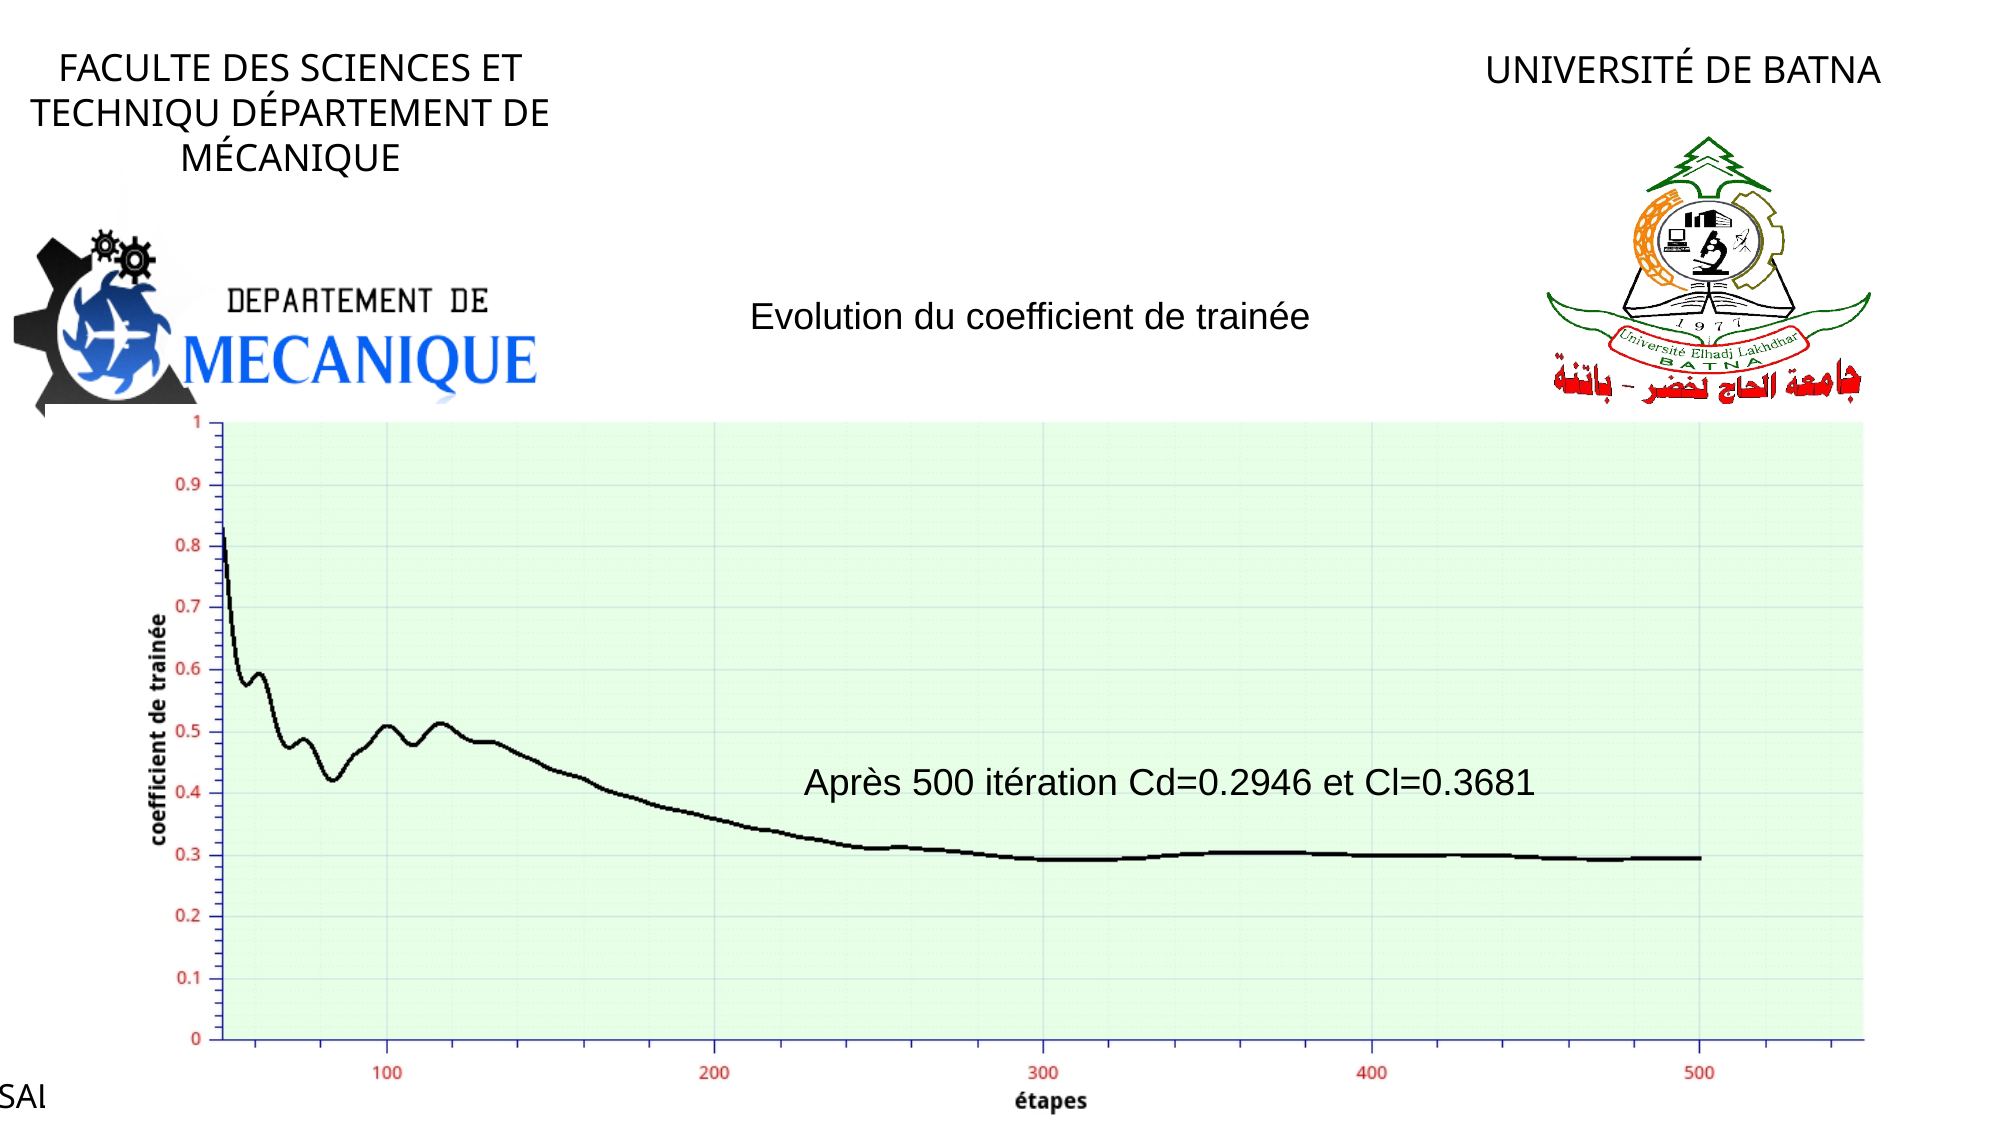

Faculte des Sciences et Techniqu Département de MÉCANIQUE
Université de Batna
Evolution du coefficient de trainée
 Après 500 itération Cd=0.2946 et Cl=0.3681
SALAH MARAF